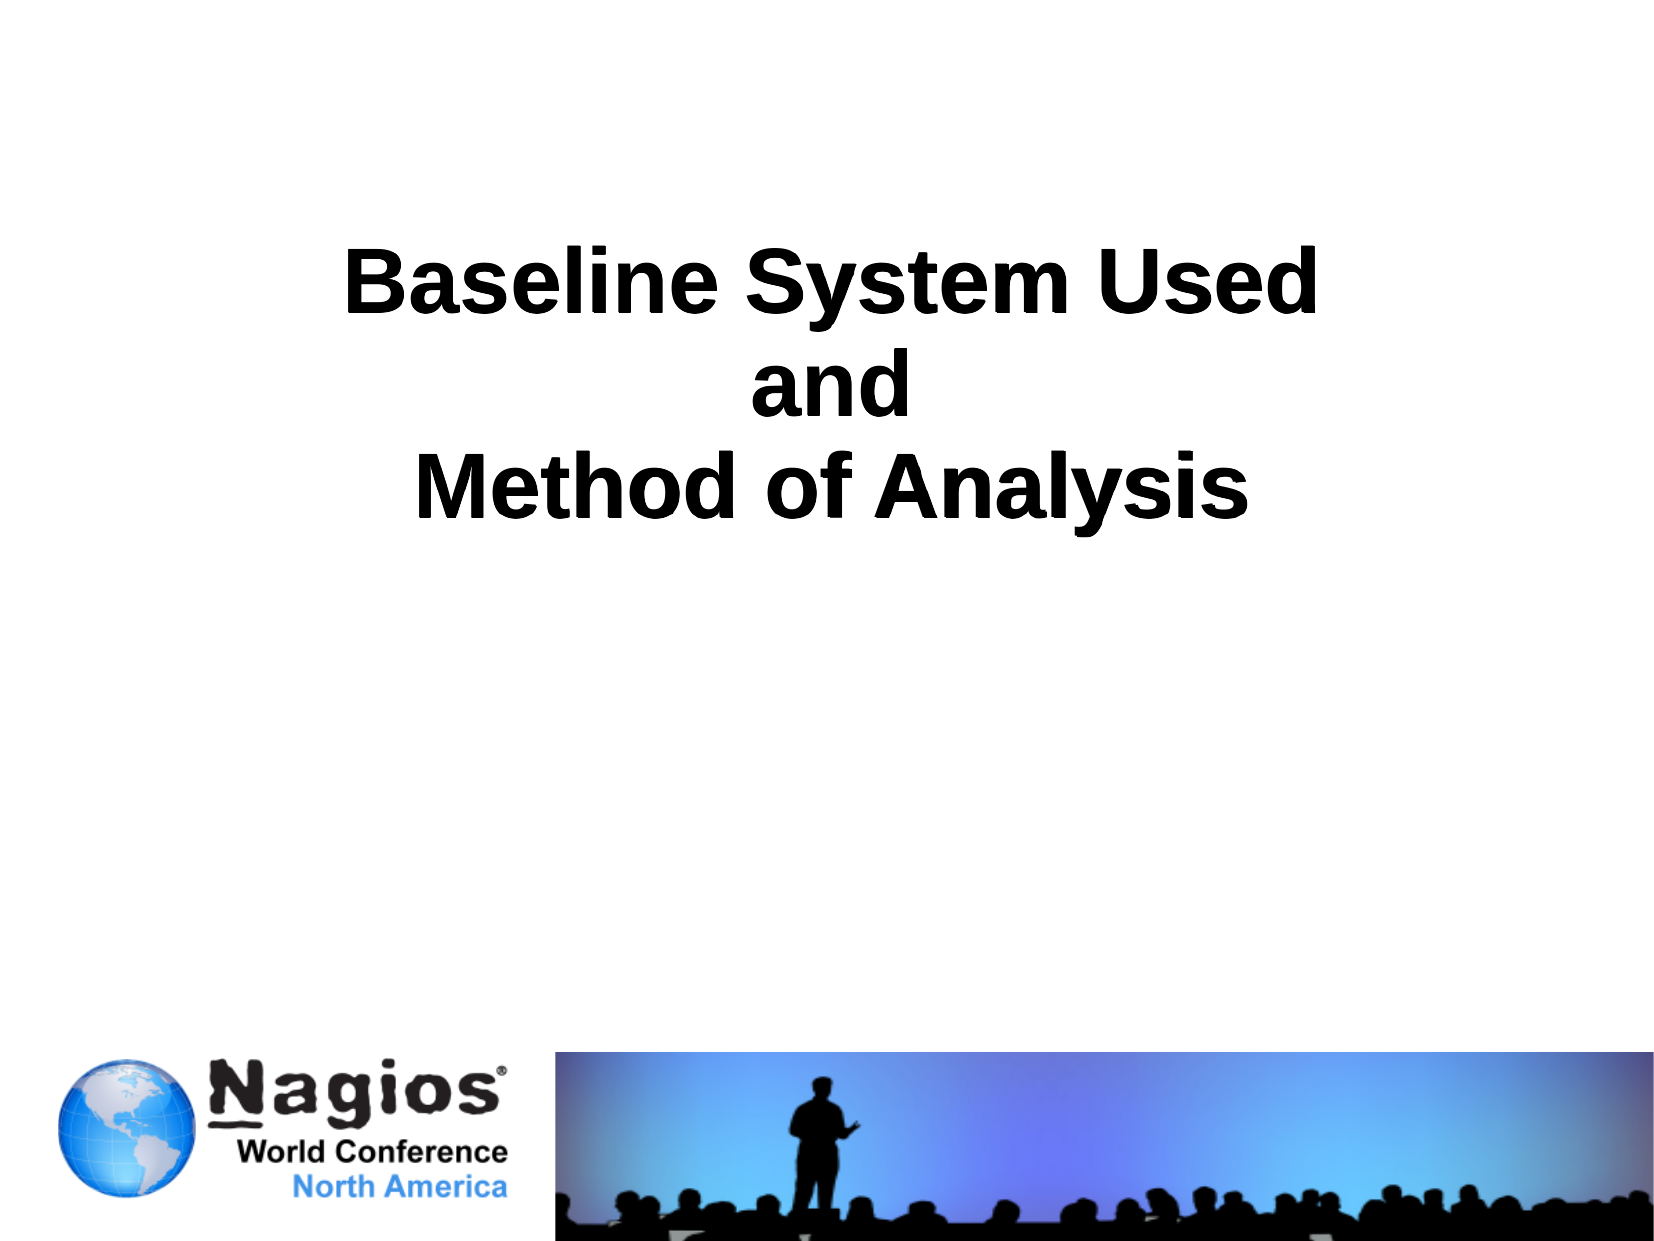

# Baseline System Used and Method of Analysis
2011
Nagios World Conference
3